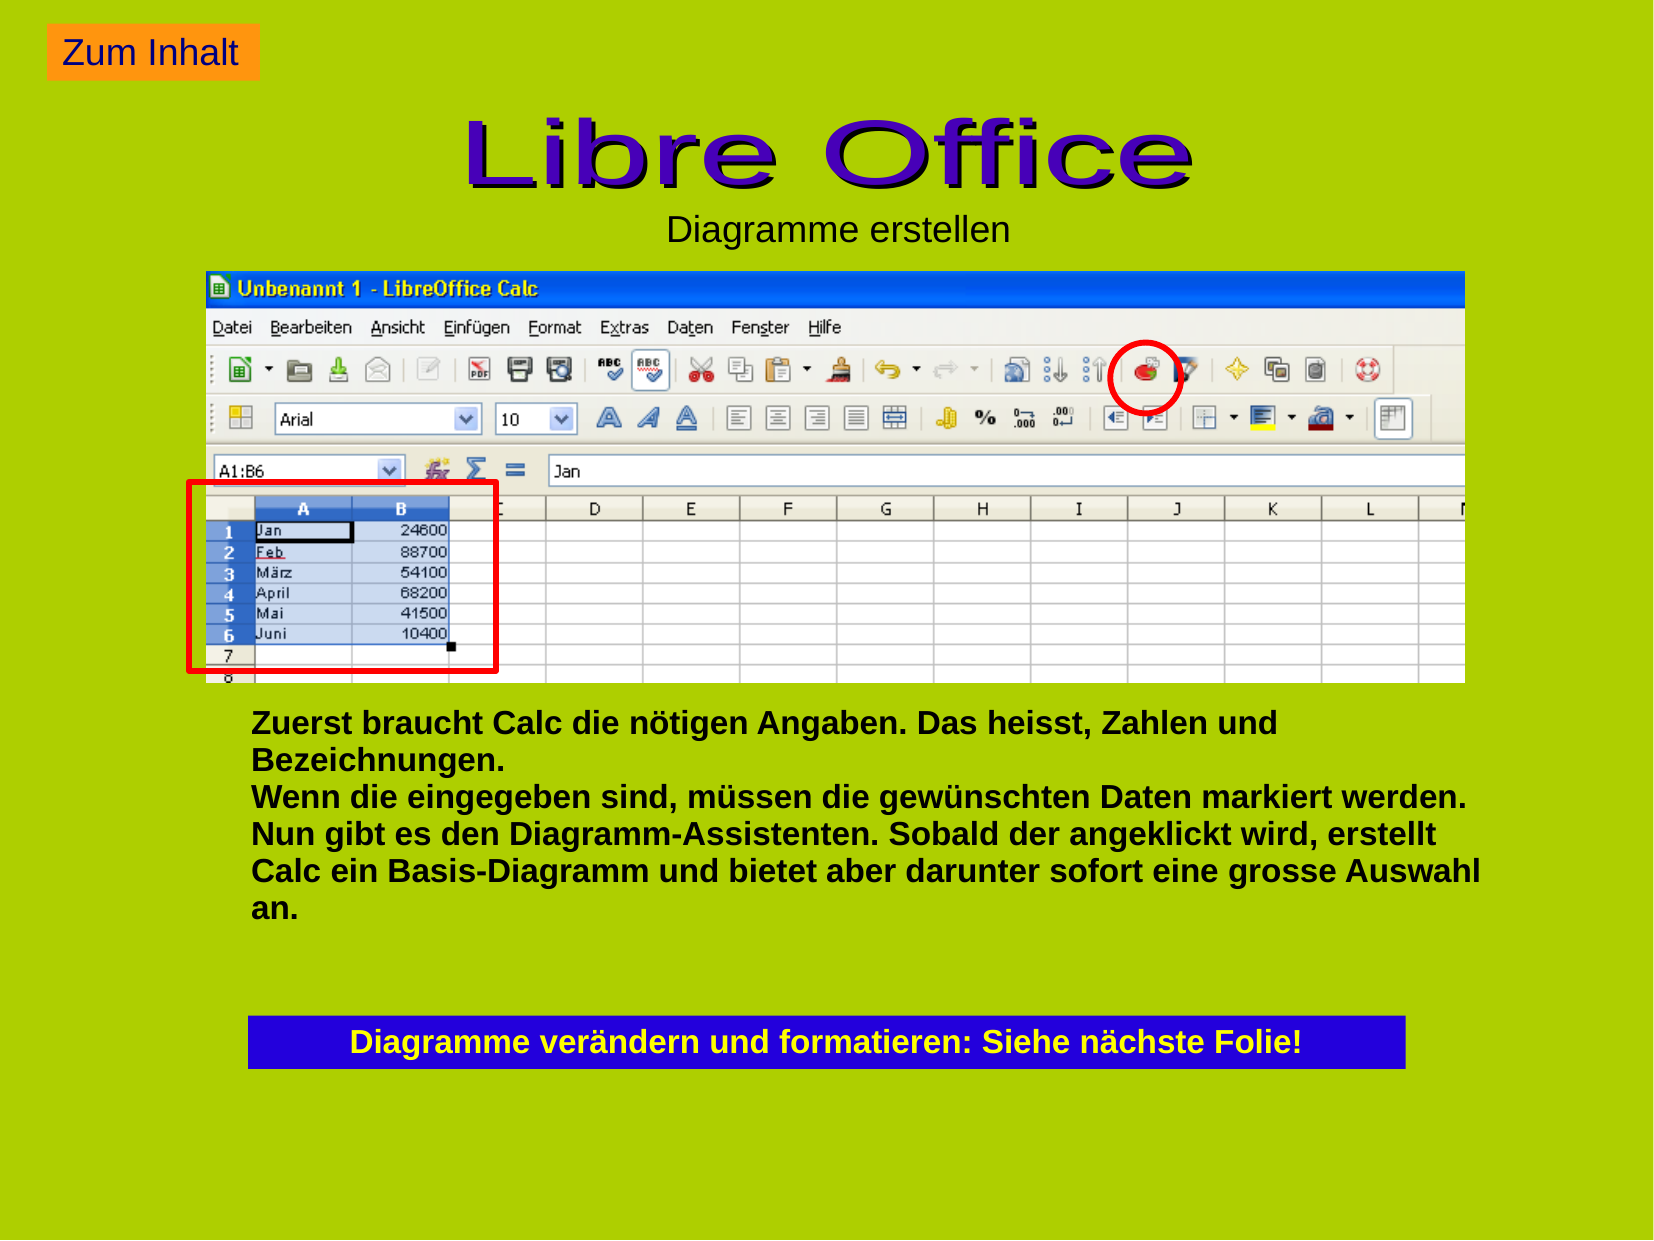

Zum Inhalt
# Libre Office
Diagramme erstellen
Zuerst braucht Calc die nötigen Angaben. Das heisst, Zahlen und Bezeichnungen.
Wenn die eingegeben sind, müssen die gewünschten Daten markiert werden.
Nun gibt es den Diagramm-Assistenten. Sobald der angeklickt wird, erstellt Calc ein Basis-Diagramm und bietet aber darunter sofort eine grosse Auswahl an.
Diagramme verändern und formatieren: Siehe nächste Folie!